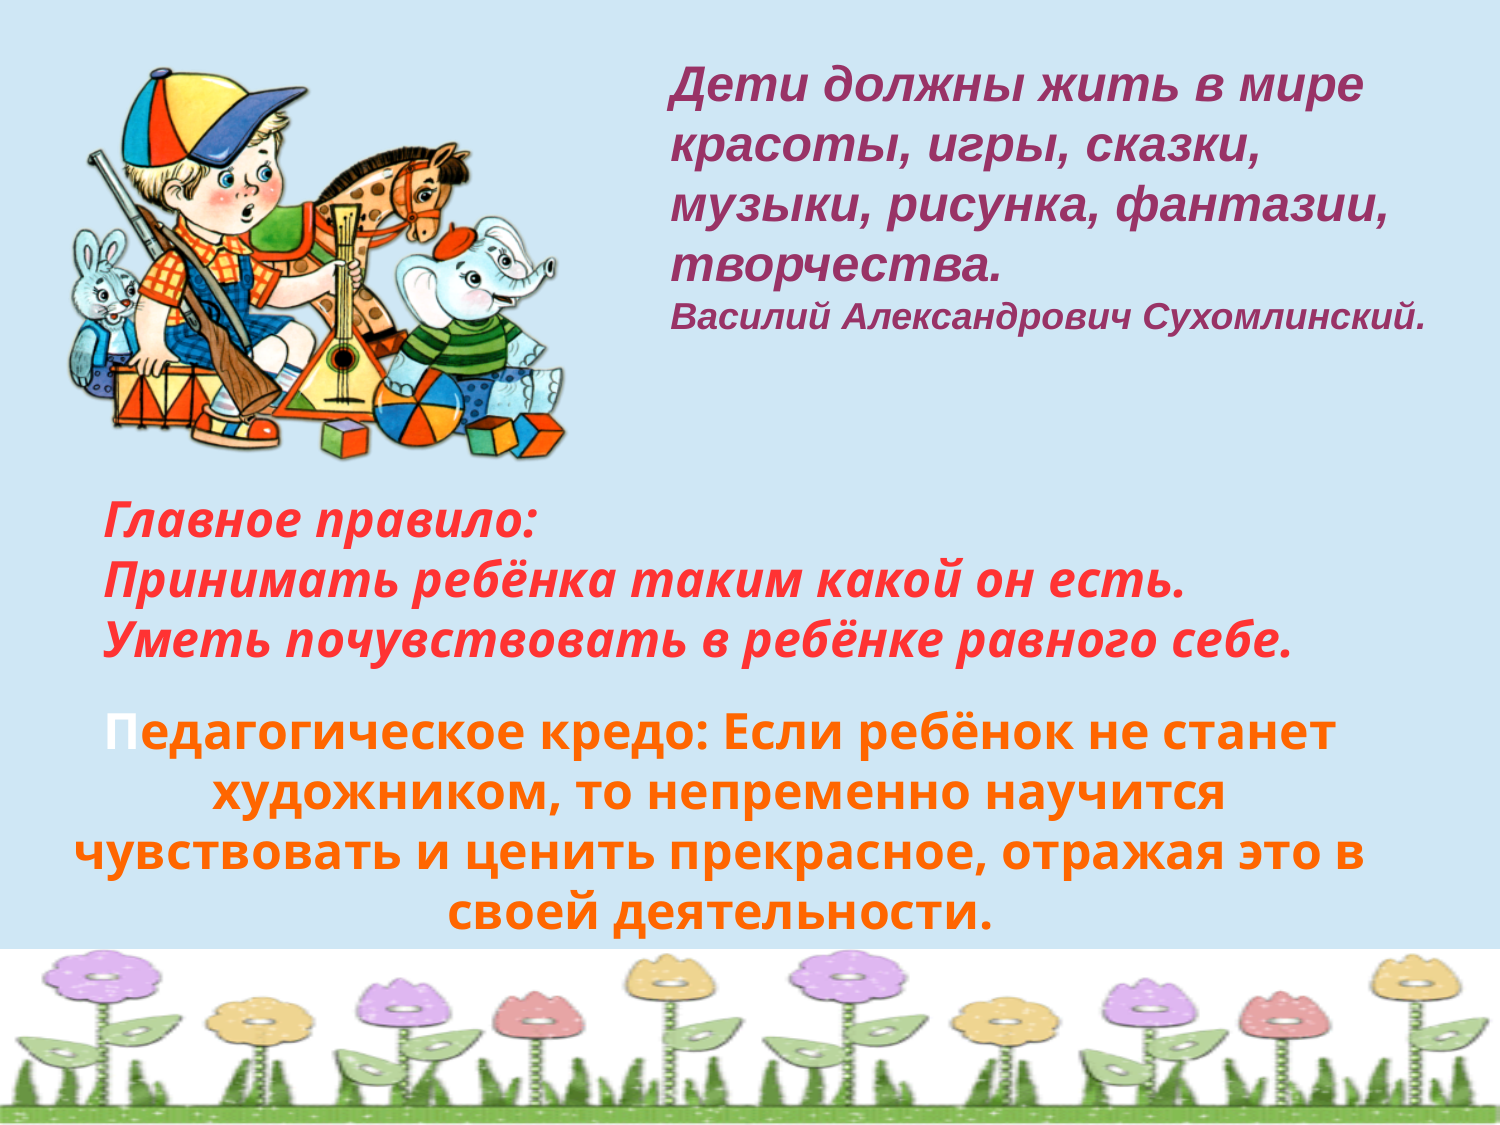

Дети должны жить в мире красоты, игры, сказки, музыки, рисунка, фантазии, творчества.
Василий Александрович Сухомлинский.
Главное правило:
Принимать ребёнка таким какой он есть.
Уметь почувствовать в ребёнке равного себе.
Педагогическое кредо: Если ребёнок не станет художником, то непременно научится чувствовать и ценить прекрасное, отражая это в своей деятельности.